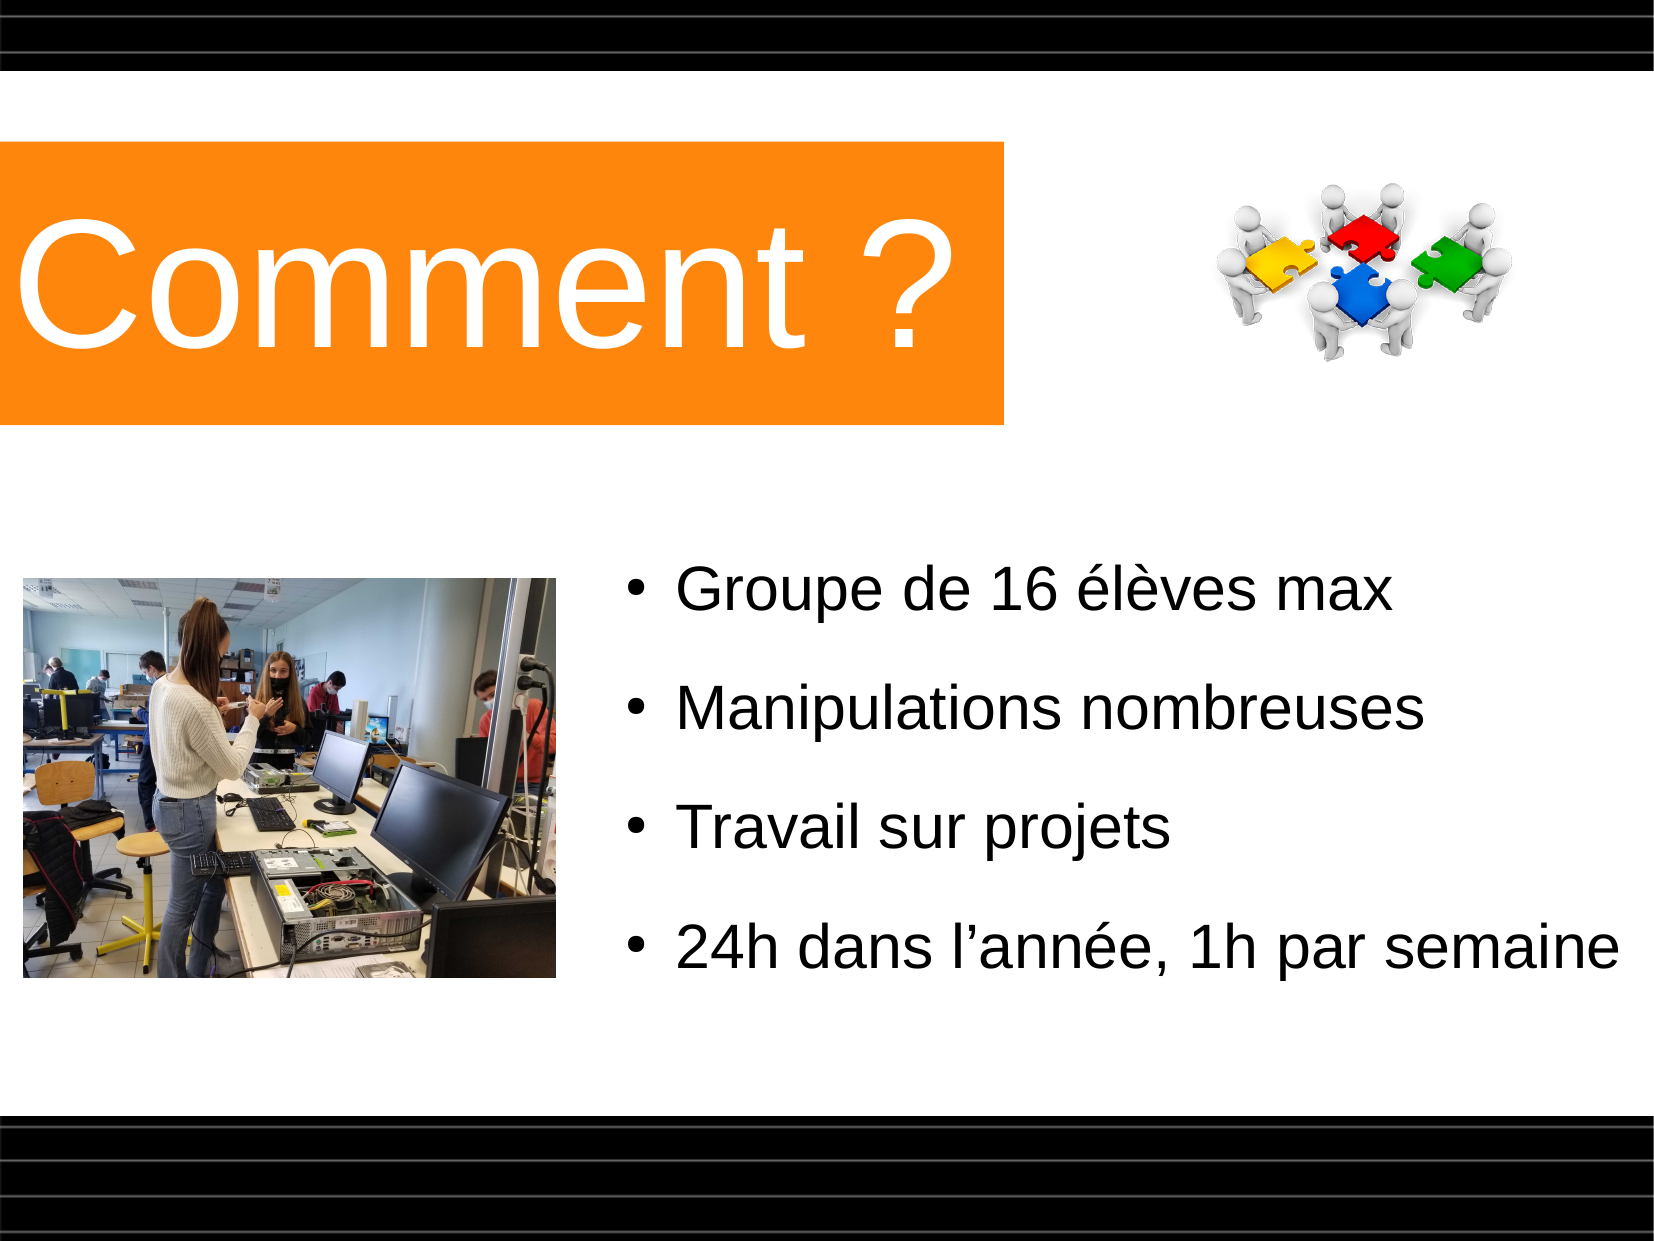

# Comment ?
Groupe de 16 élèves max
Manipulations nombreuses
Travail sur projets
24h dans l’année, 1h par semaine